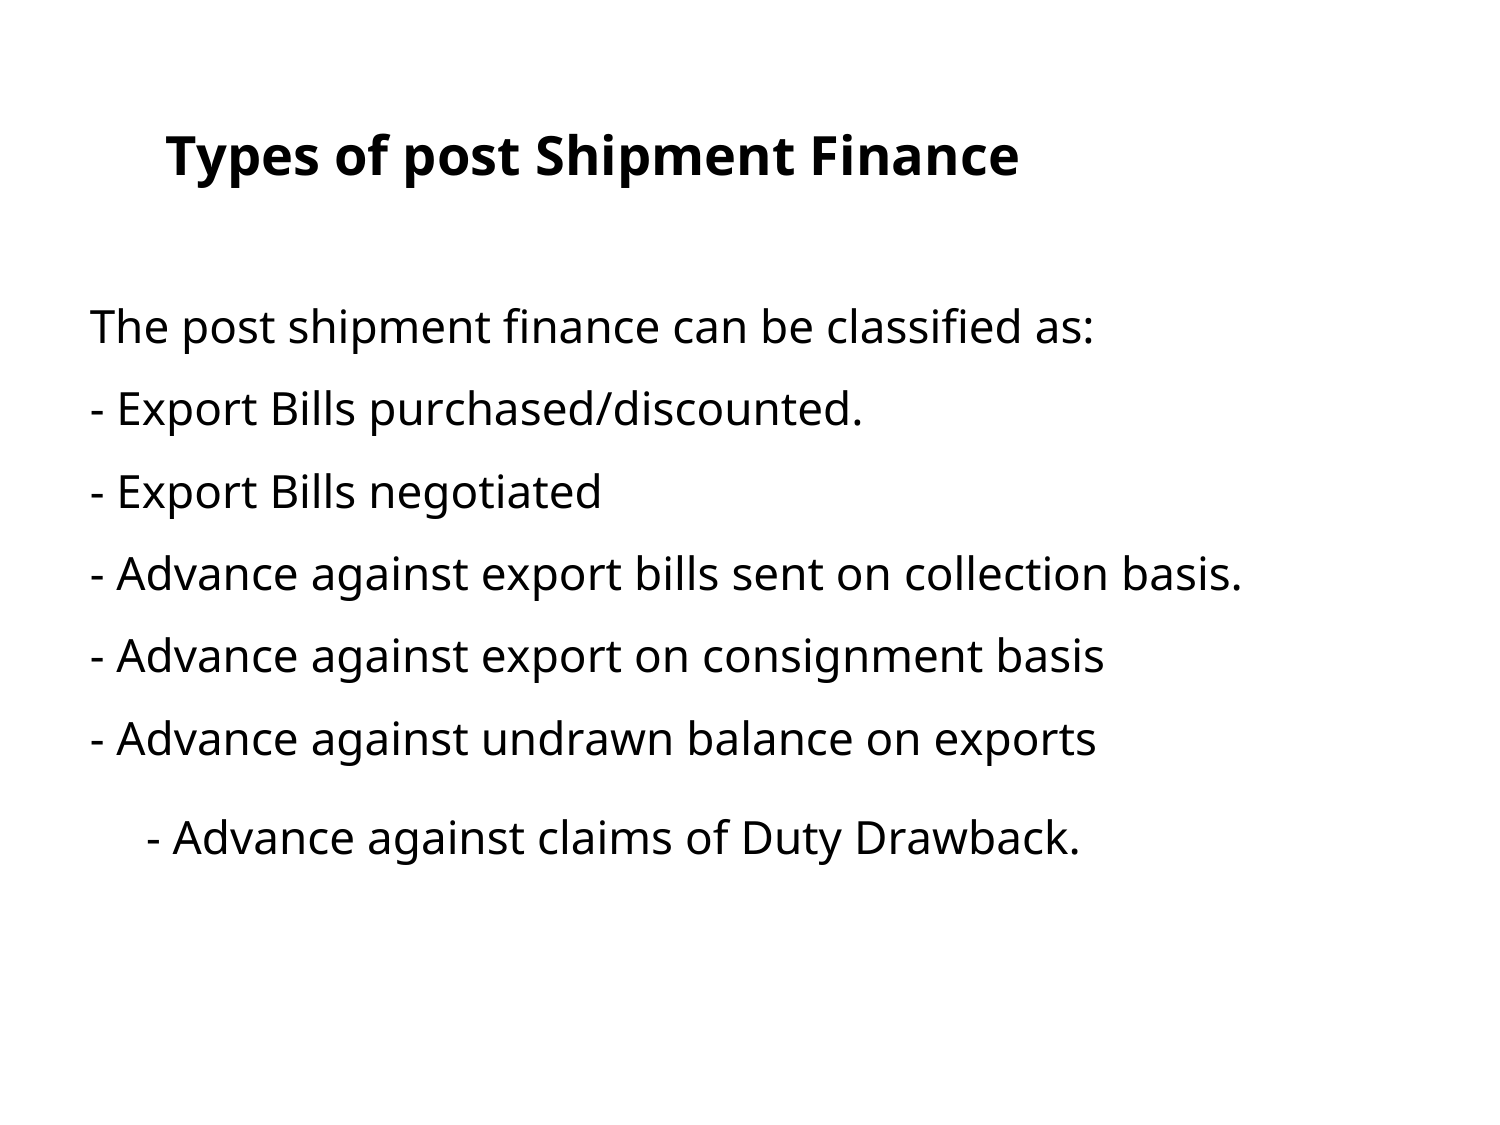

# Types of post Shipment Finance Finance
The post shipment finance can be classified as:
- Export Bills purchased/discounted.
- Export Bills negotiated
- Advance against export bills sent on collection basis.
- Advance against export on consignment basis
- Advance against undrawn balance on exports
- Advance against claims of Duty Drawback.